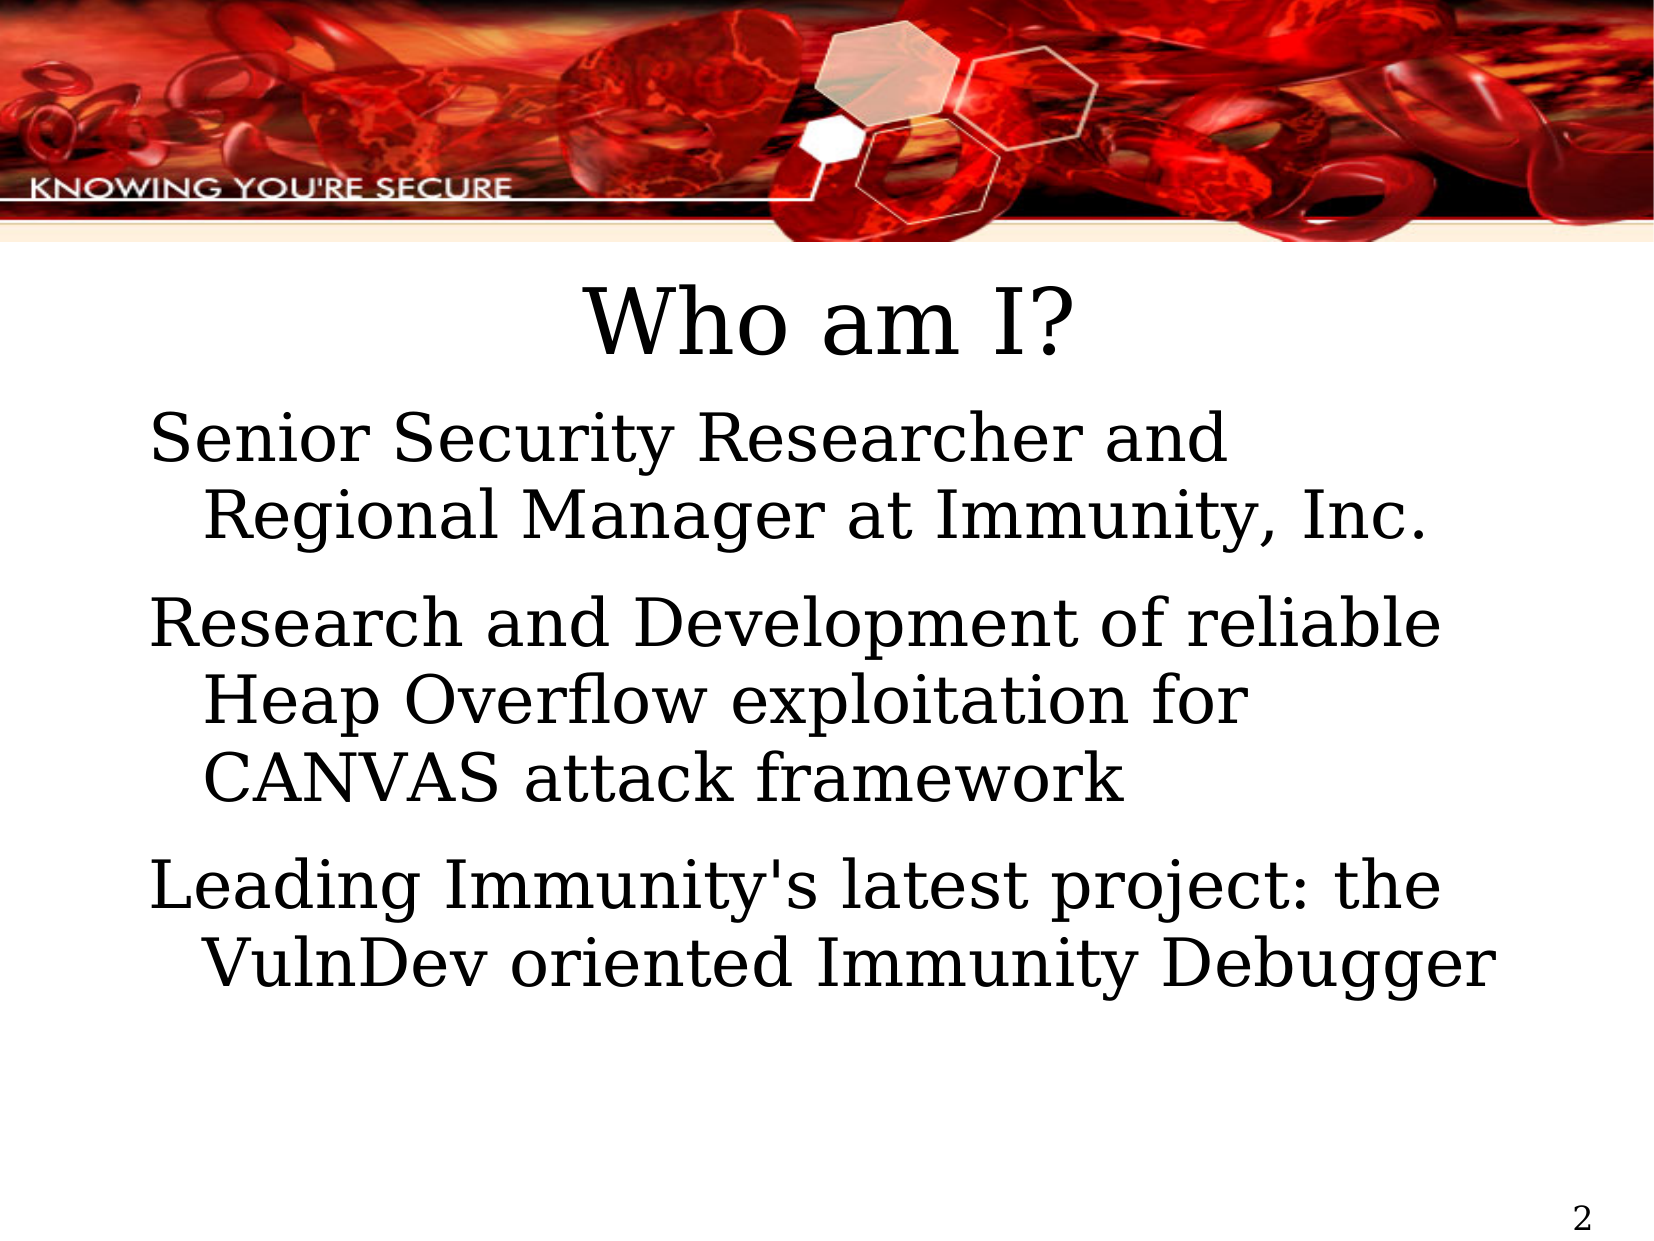

# Who am I?
Senior Security Researcher and Regional Manager at Immunity, Inc.
Research and Development of reliable Heap Overflow exploitation for CANVAS attack framework
Leading Immunity's latest project: the VulnDev oriented Immunity Debugger